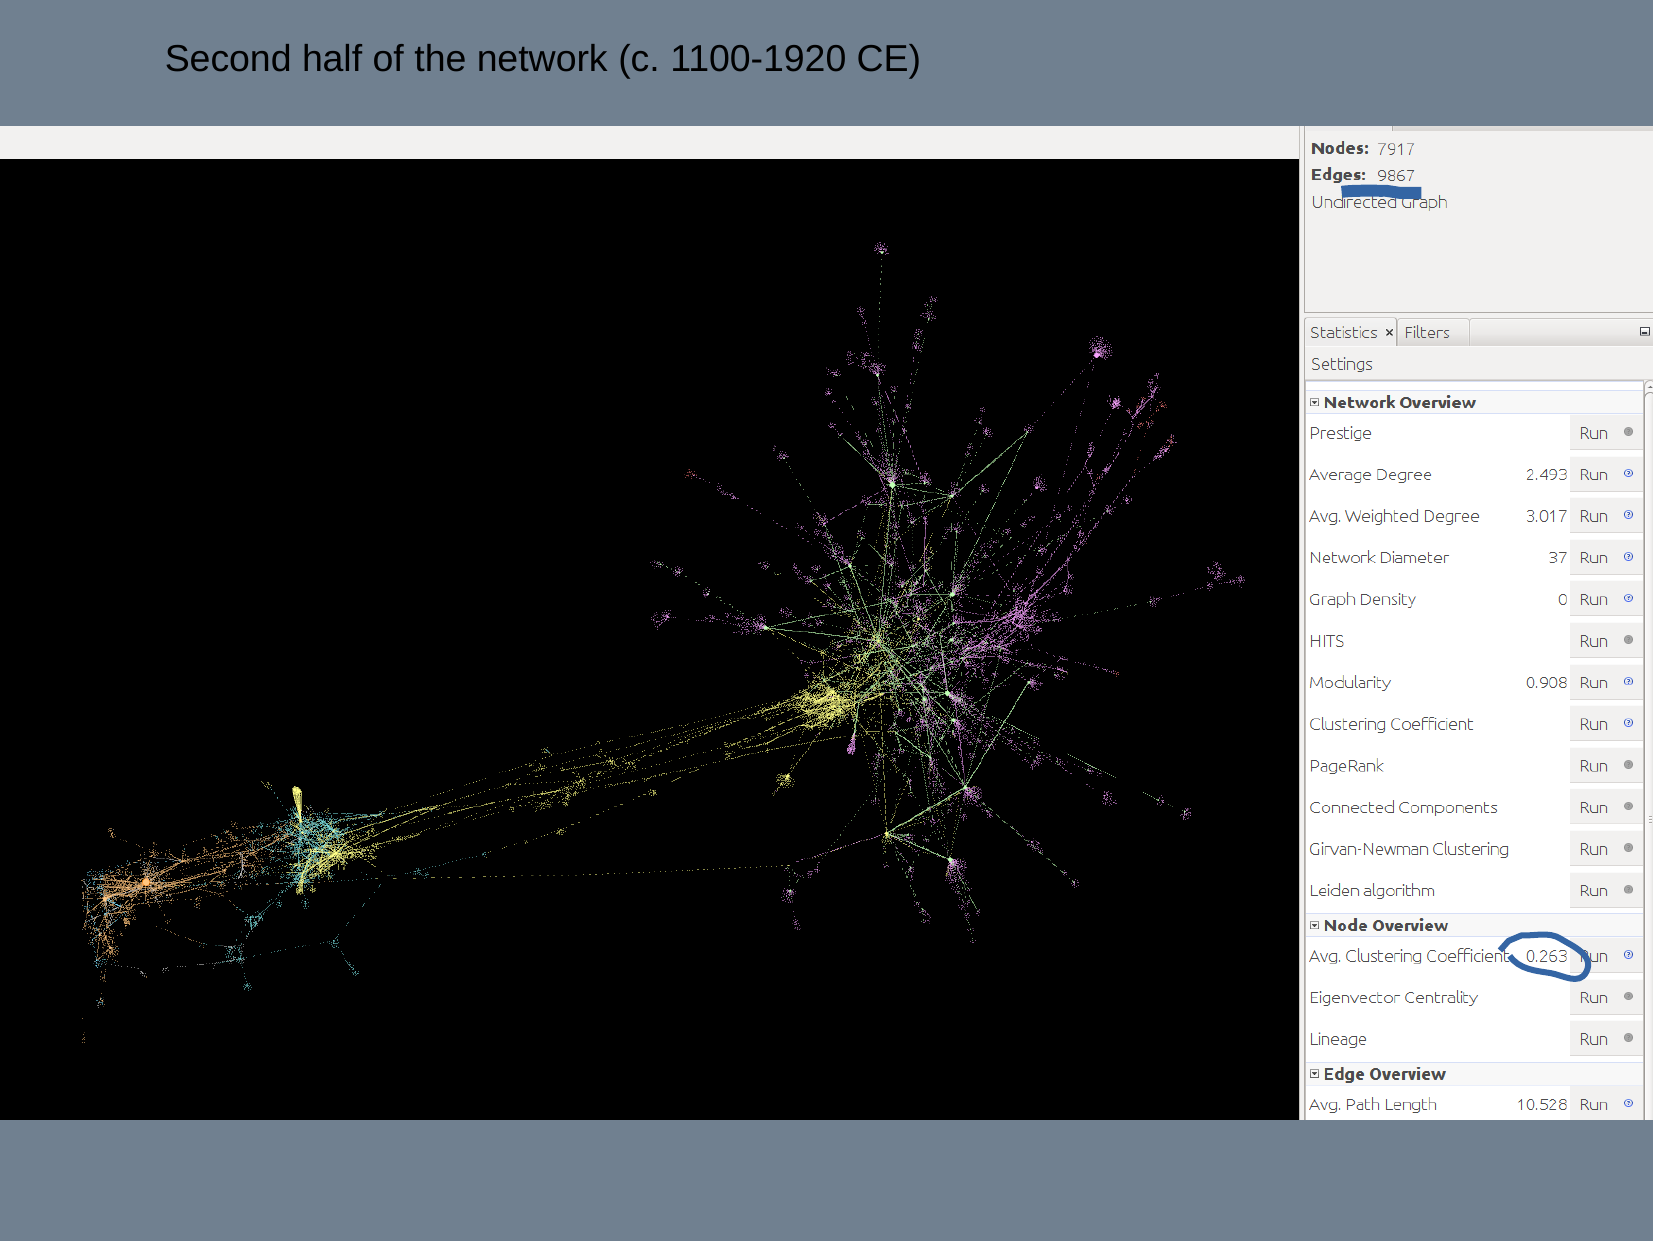

Second half of the network (c. 1100-1920 CE)